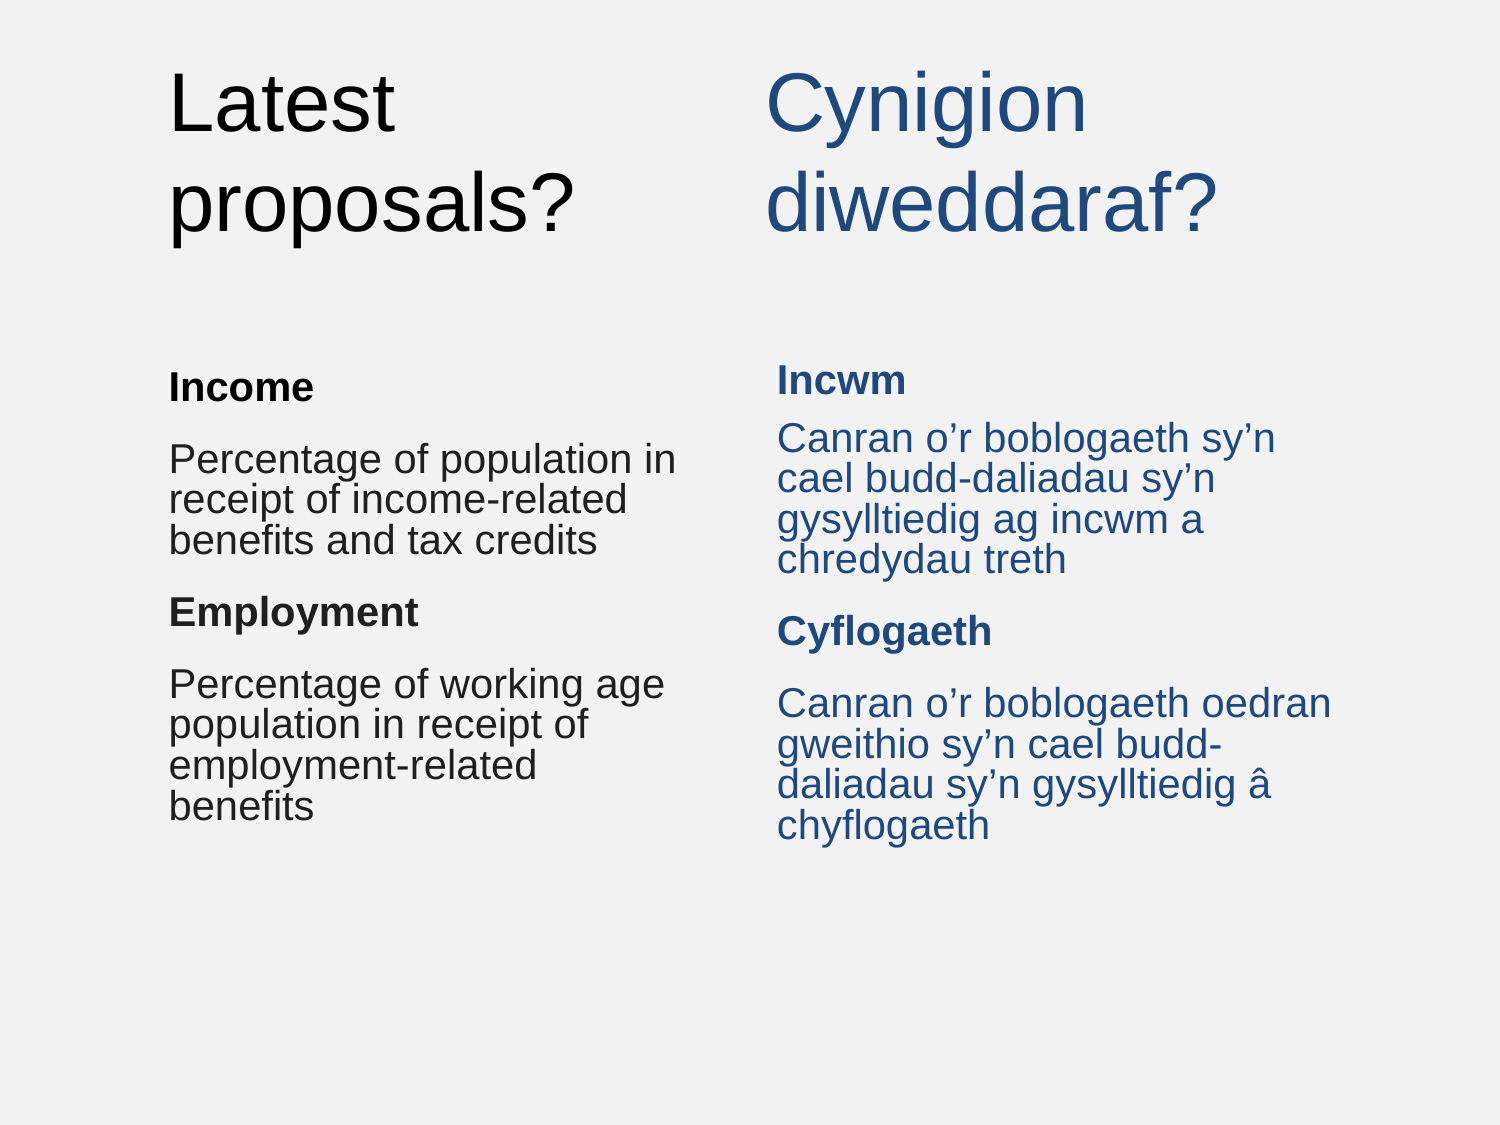

Cynigion diweddaraf?
Latest proposals?
Incwm
Canran o’r boblogaeth sy’n cael budd-daliadau sy’n gysylltiedig ag incwm a chredydau treth
Cyflogaeth
Canran o’r boblogaeth oedran gweithio sy’n cael budd-daliadau sy’n gysylltiedig â chyflogaeth
Income
Percentage of population in receipt of income-related benefits and tax credits
Employment
Percentage of working age population in receipt of employment-related benefits